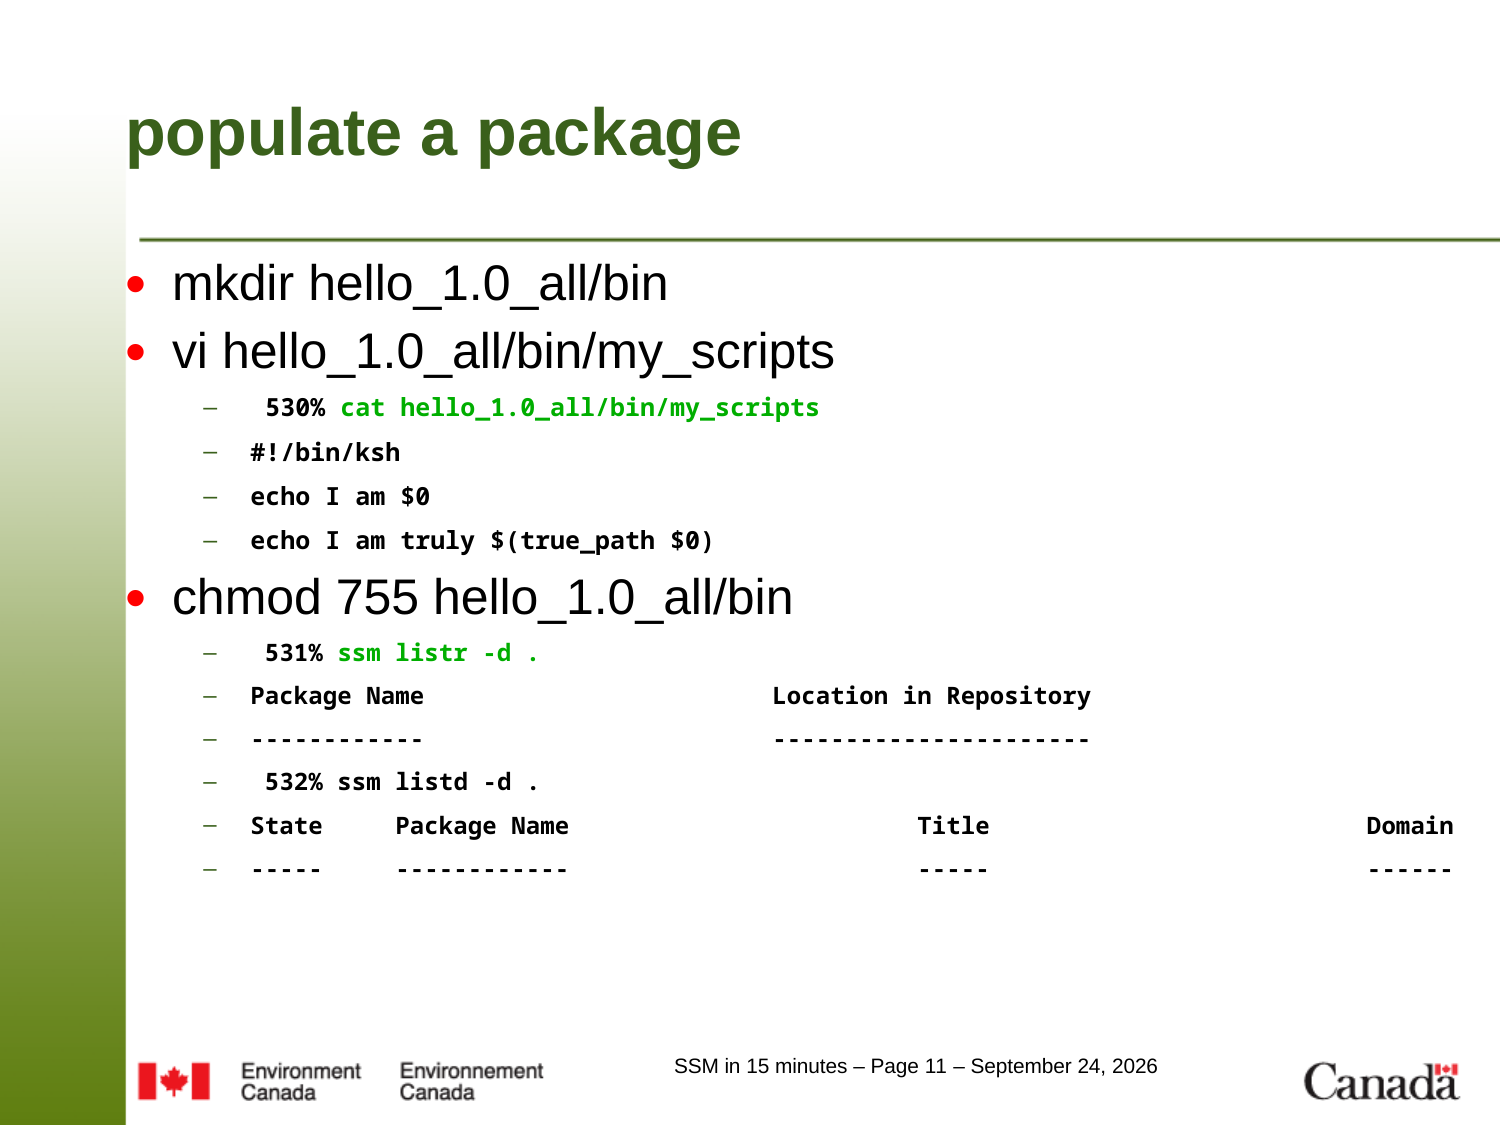

# populate a package
mkdir hello_1.0_all/bin
vi hello_1.0_all/bin/my_scripts
 530% cat hello_1.0_all/bin/my_scripts
#!/bin/ksh
echo I am $0
echo I am truly $(true_path $0)
chmod 755 hello_1.0_all/bin
 531% ssm listr -d .
Package Name Location in Repository
------------ ----------------------
 532% ssm listd -d .
State Package Name Title Domain
----- ------------ ----- ------